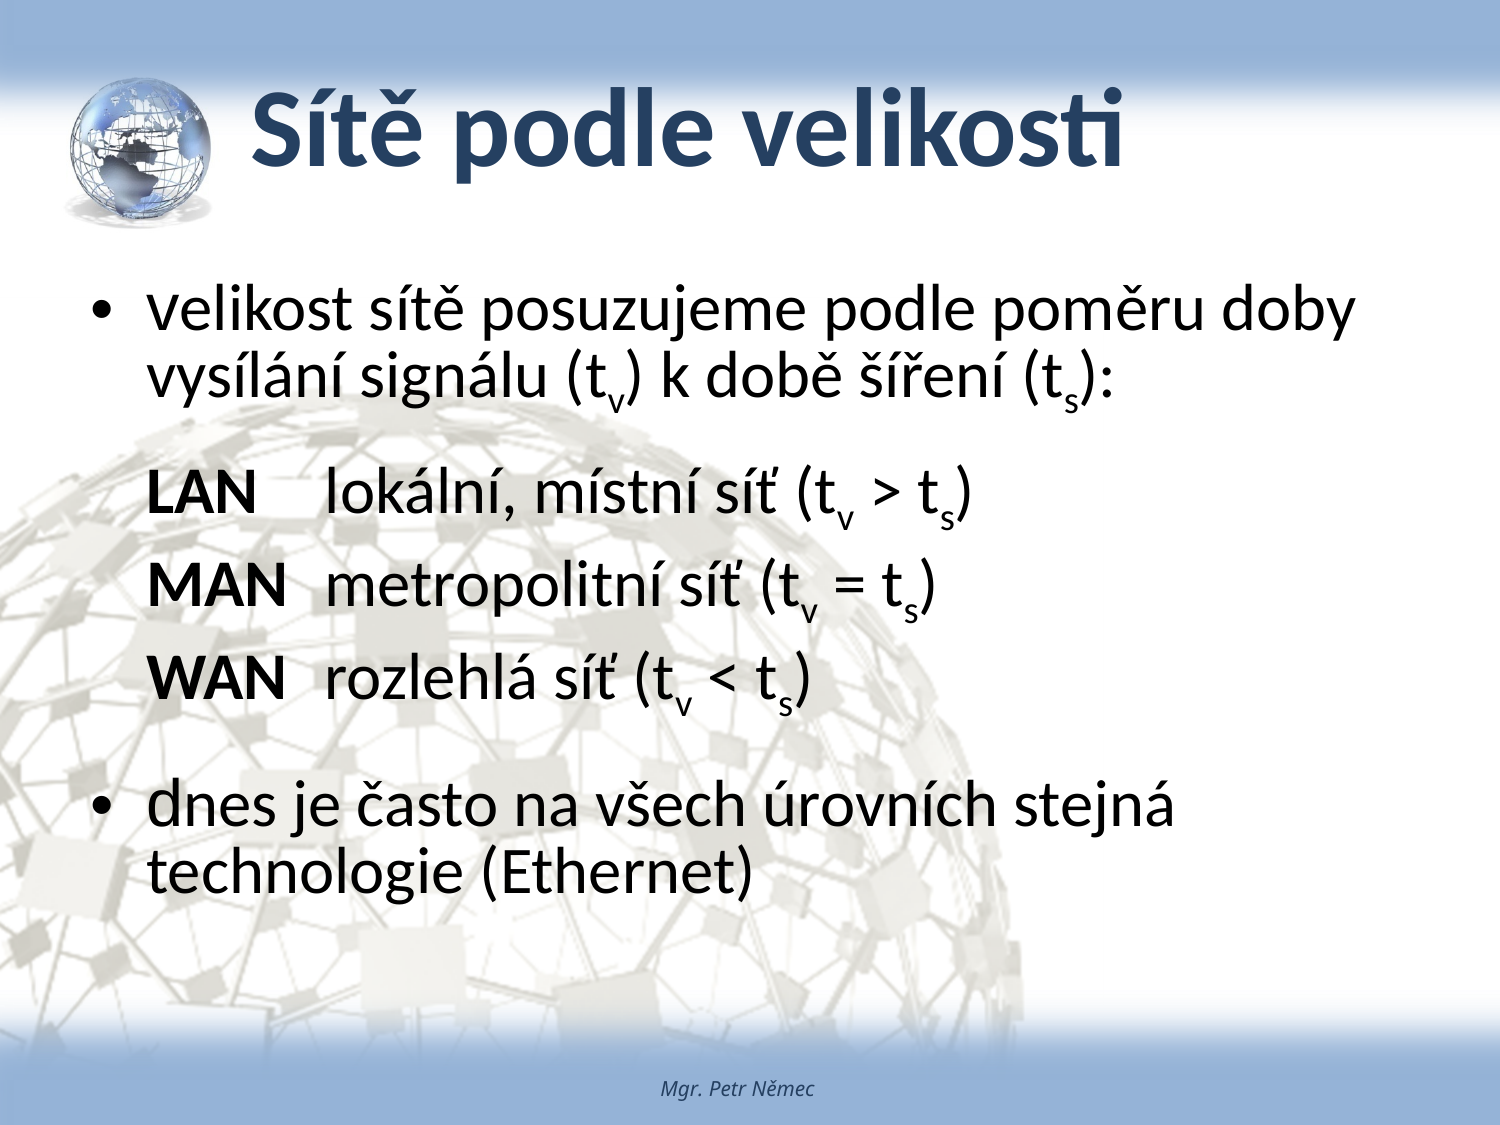

# Sítě podle velikosti
velikost sítě posuzujeme podle poměru doby vysílání signálu (tv) k době šíření (ts):
	LAN 	lokální, místní síť (tv > ts)
	MAN 	metropolitní síť (tv = ts)
	WAN 	rozlehlá síť (tv < ts)
dnes je často na všech úrovních stejná technologie (Ethernet)